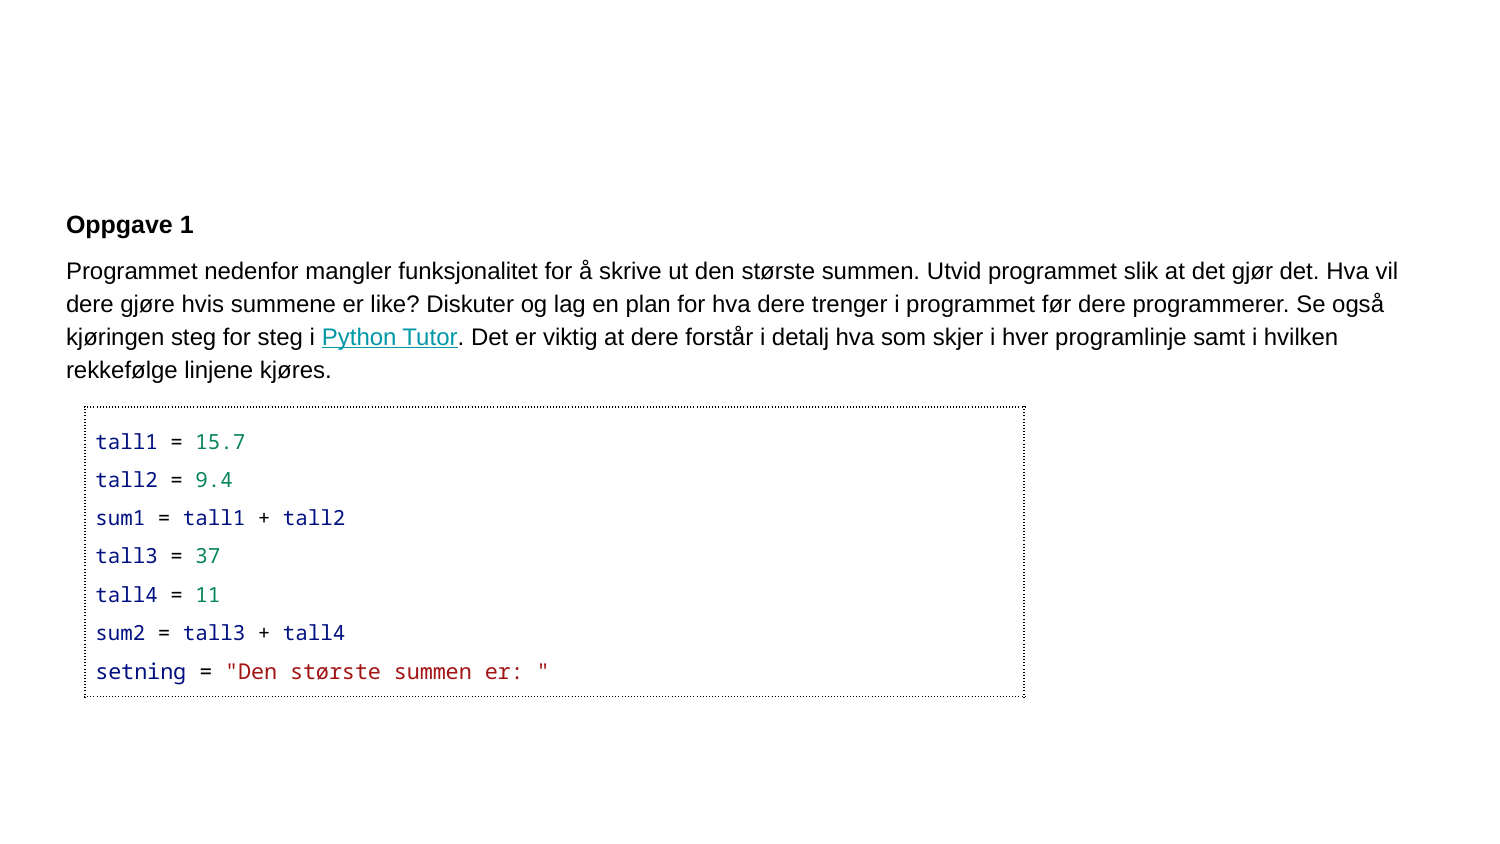

#
Oppgave 1
Programmet nedenfor mangler funksjonalitet for å skrive ut den største summen. Utvid programmet slik at det gjør det. Hva vil dere gjøre hvis summene er like? Diskuter og lag en plan for hva dere trenger i programmet før dere programmerer. Se også kjøringen steg for steg i Python Tutor. Det er viktig at dere forstår i detalj hva som skjer i hver programlinje samt i hvilken rekkefølge linjene kjøres.
| tall1 = 15.7 tall2 = 9.4 sum1 = tall1 + tall2 tall3 = 37 tall4 = 11 sum2 = tall3 + tall4 setning = "Den største summen er: " |
| --- |